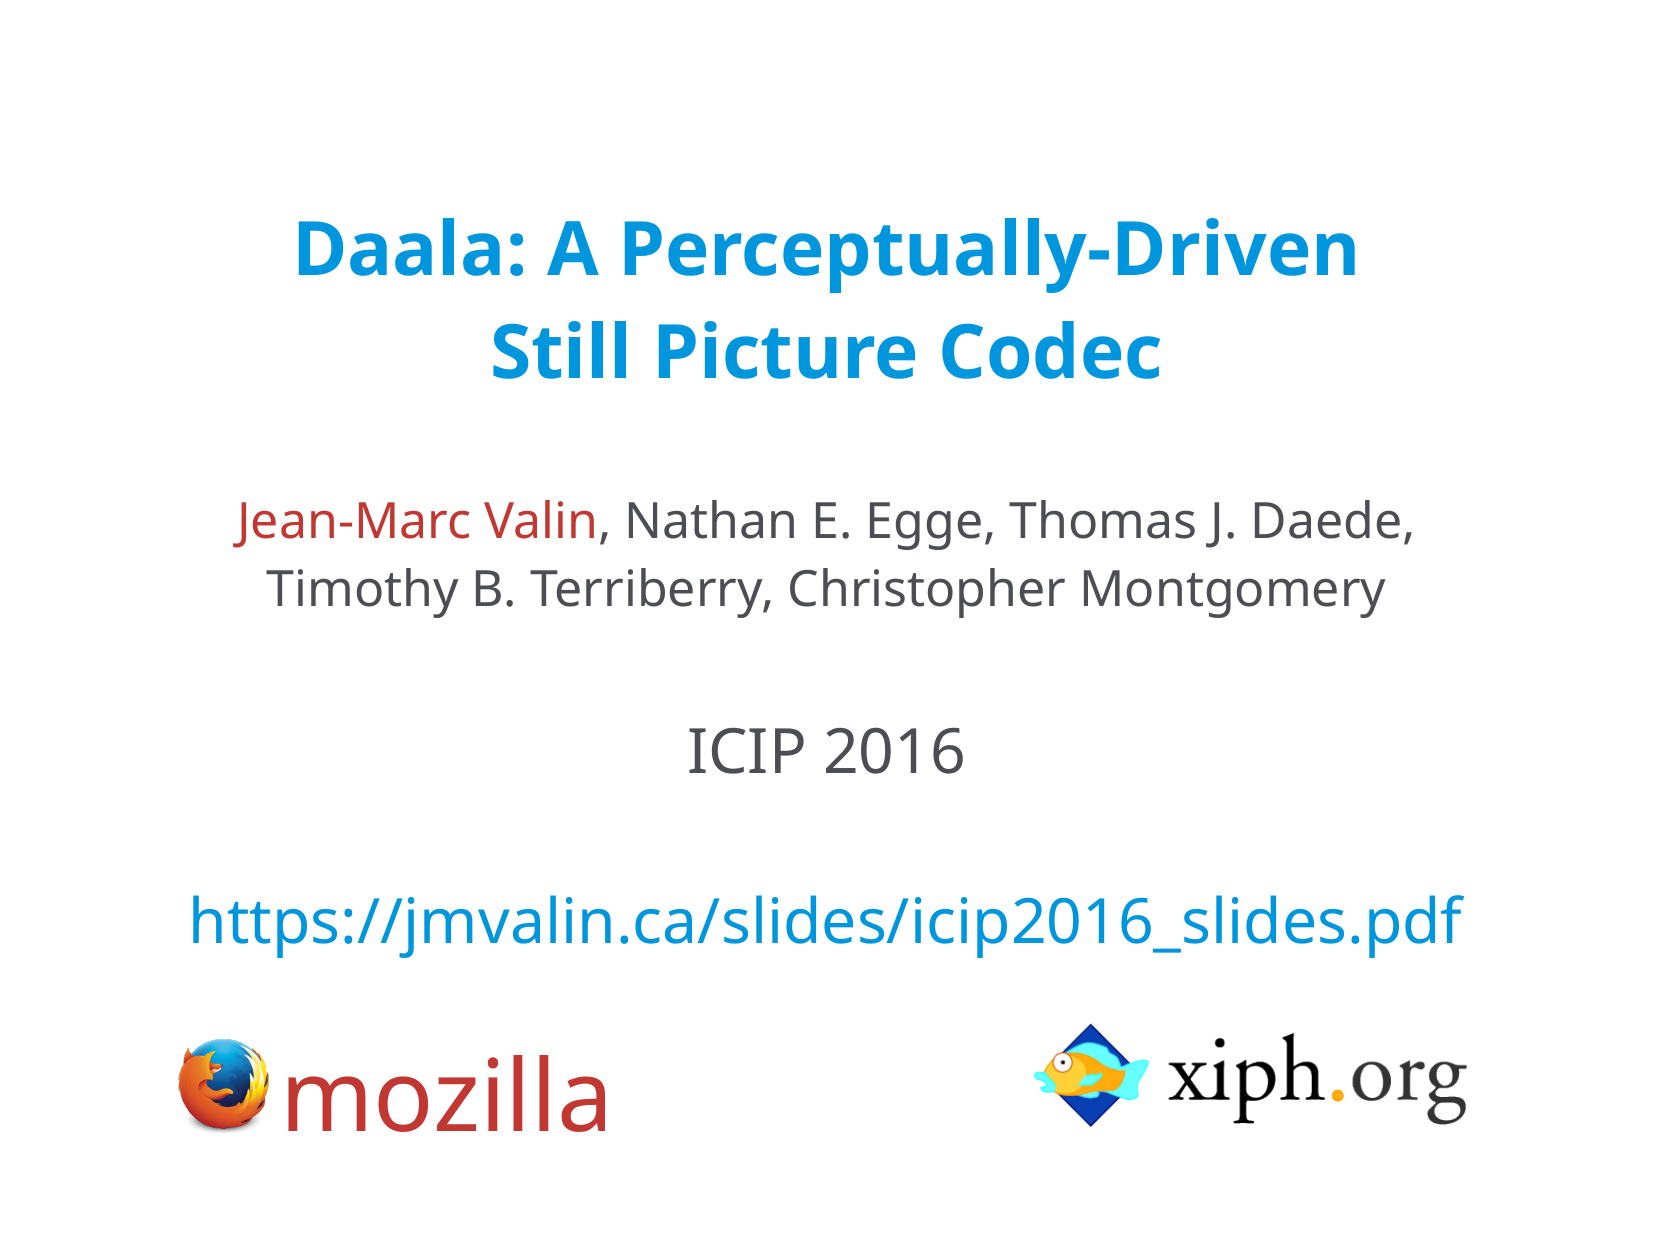

# Daala: A Perceptually-Driven Still Picture Codec
Jean-Marc Valin, Nathan E. Egge, Thomas J. Daede,
Timothy B. Terriberry, Christopher Montgomery
ICIP 2016
https://jmvalin.ca/slides/icip2016_slides.pdf
mozilla